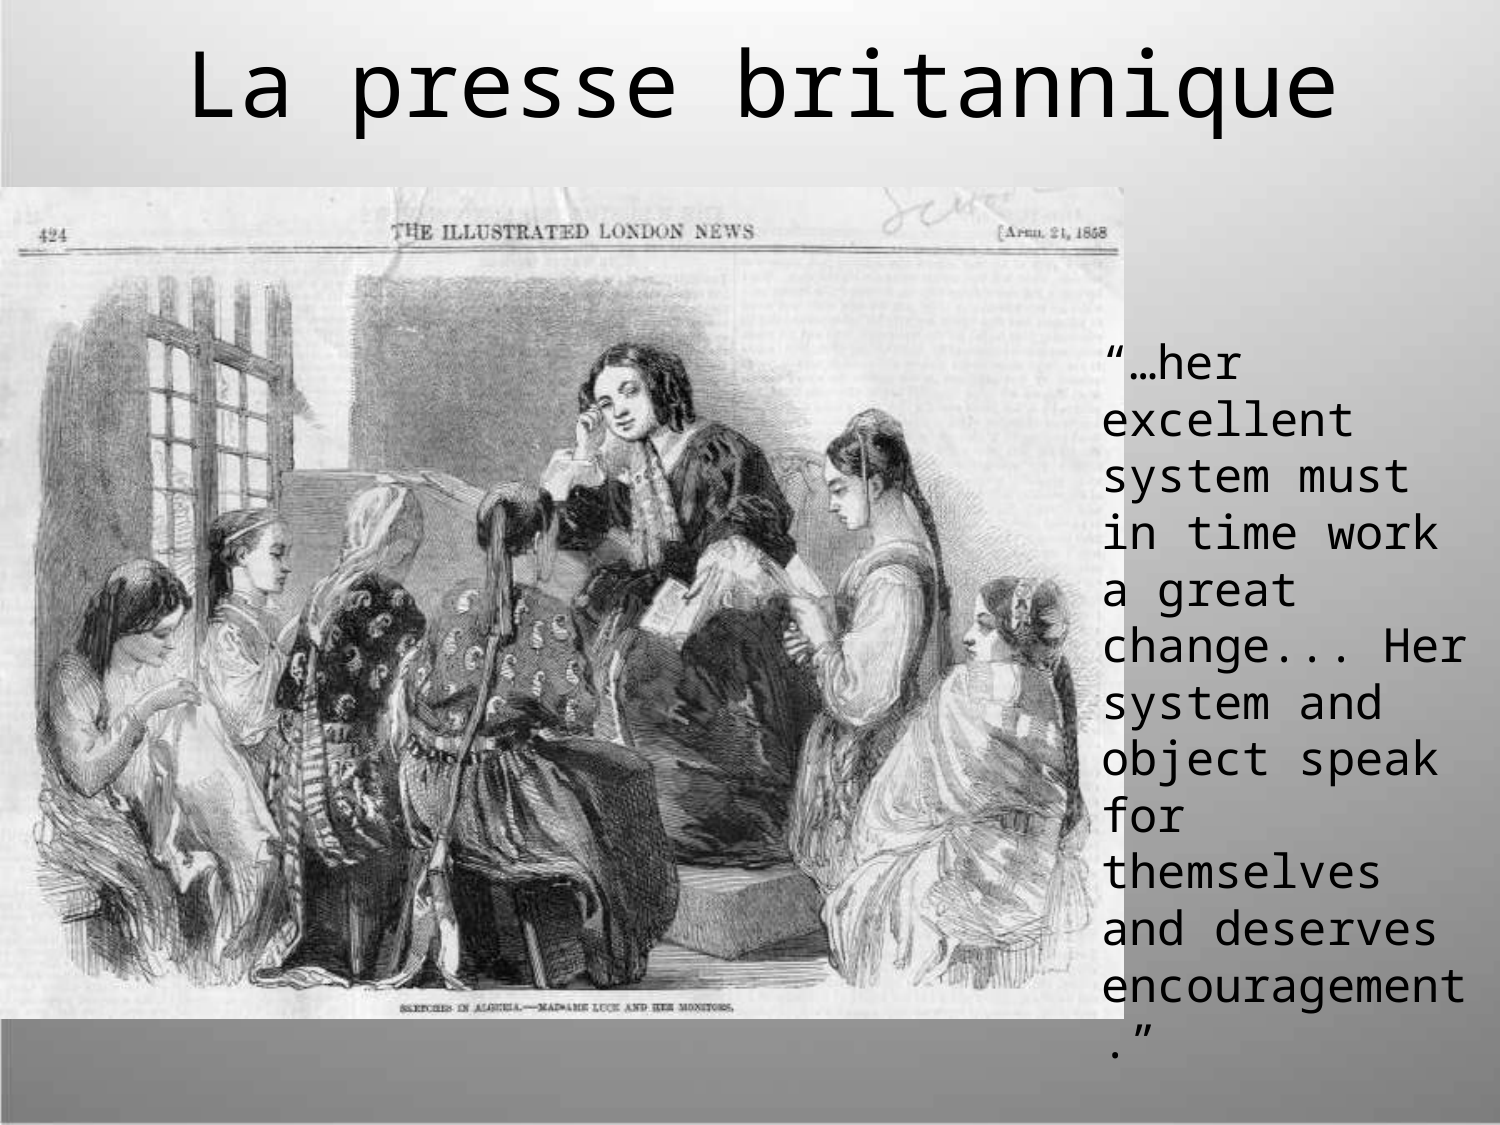

# La presse britannique
	“…her excellent system must in time work a great change... Her system and object speak for themselves and deserves encouragement.”